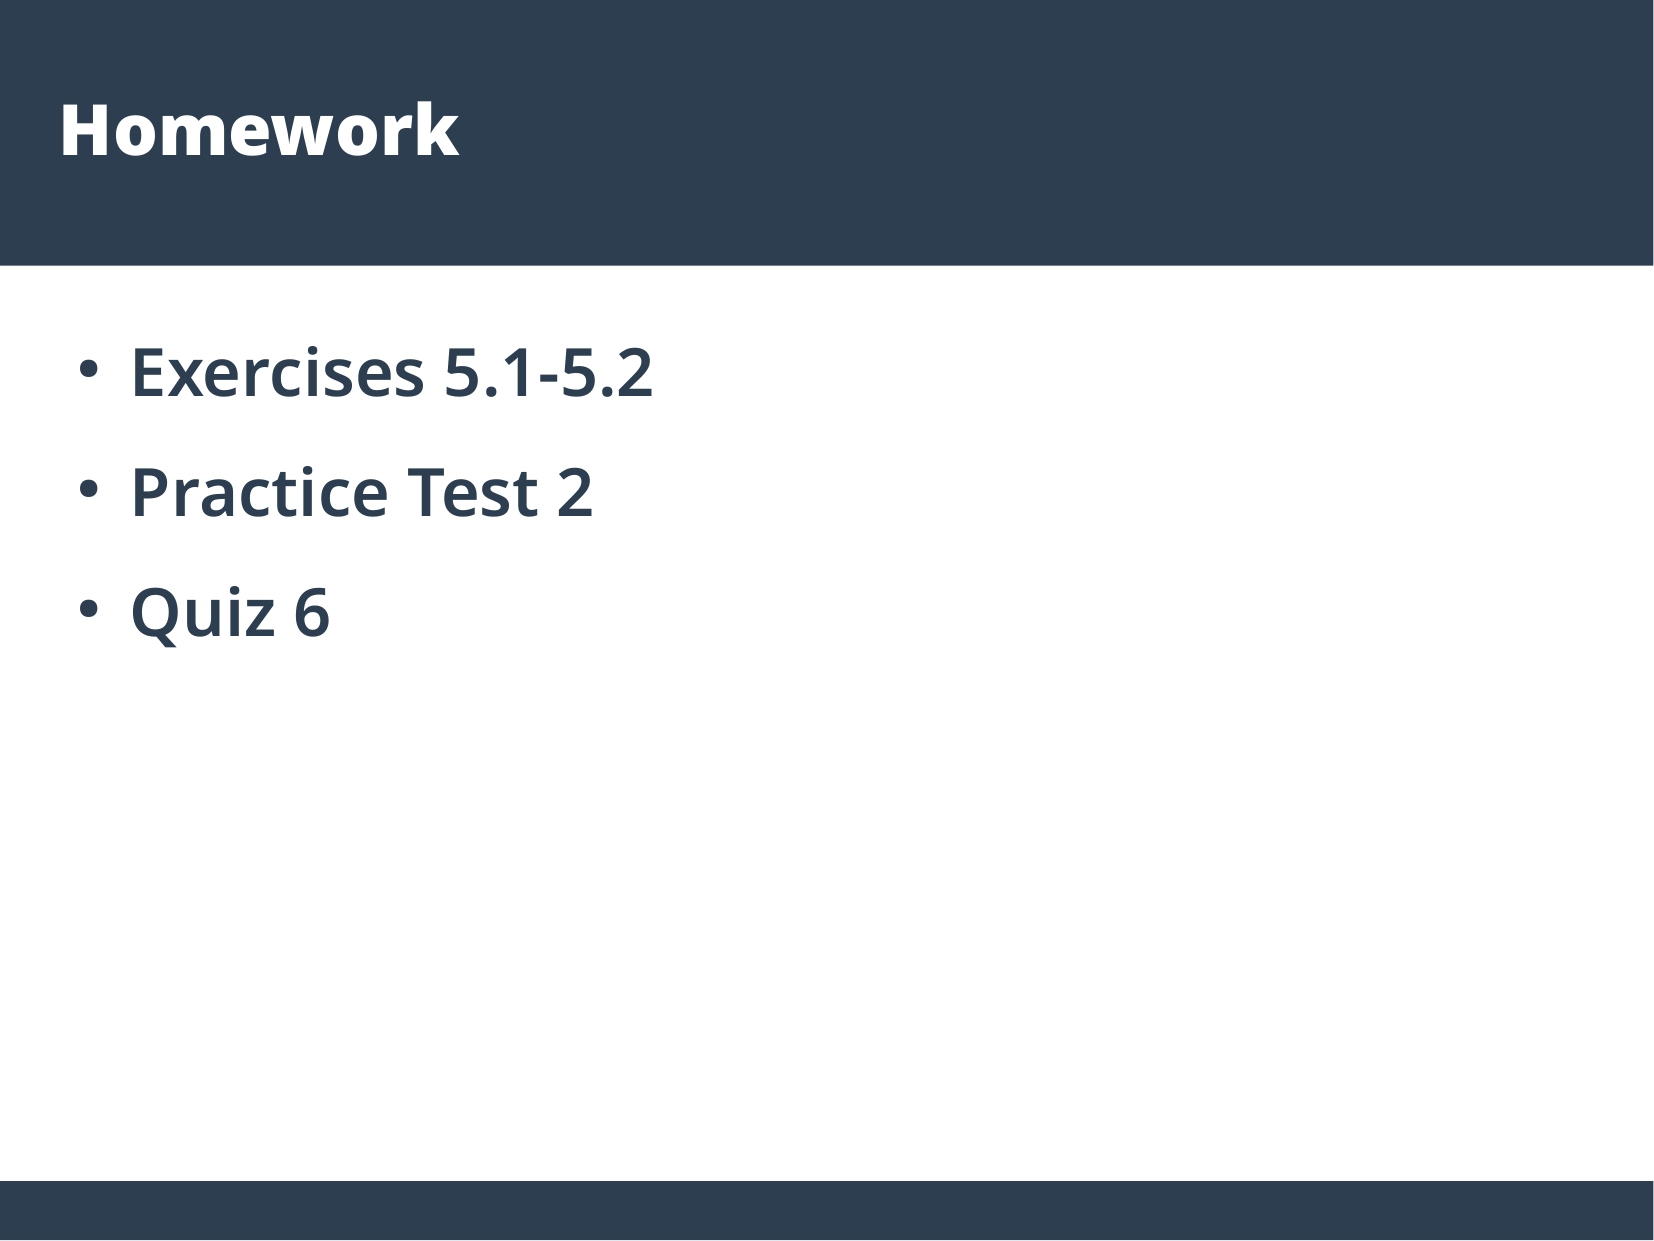

# Homework
Exercises 5.1-5.2
Practice Test 2
Quiz 6